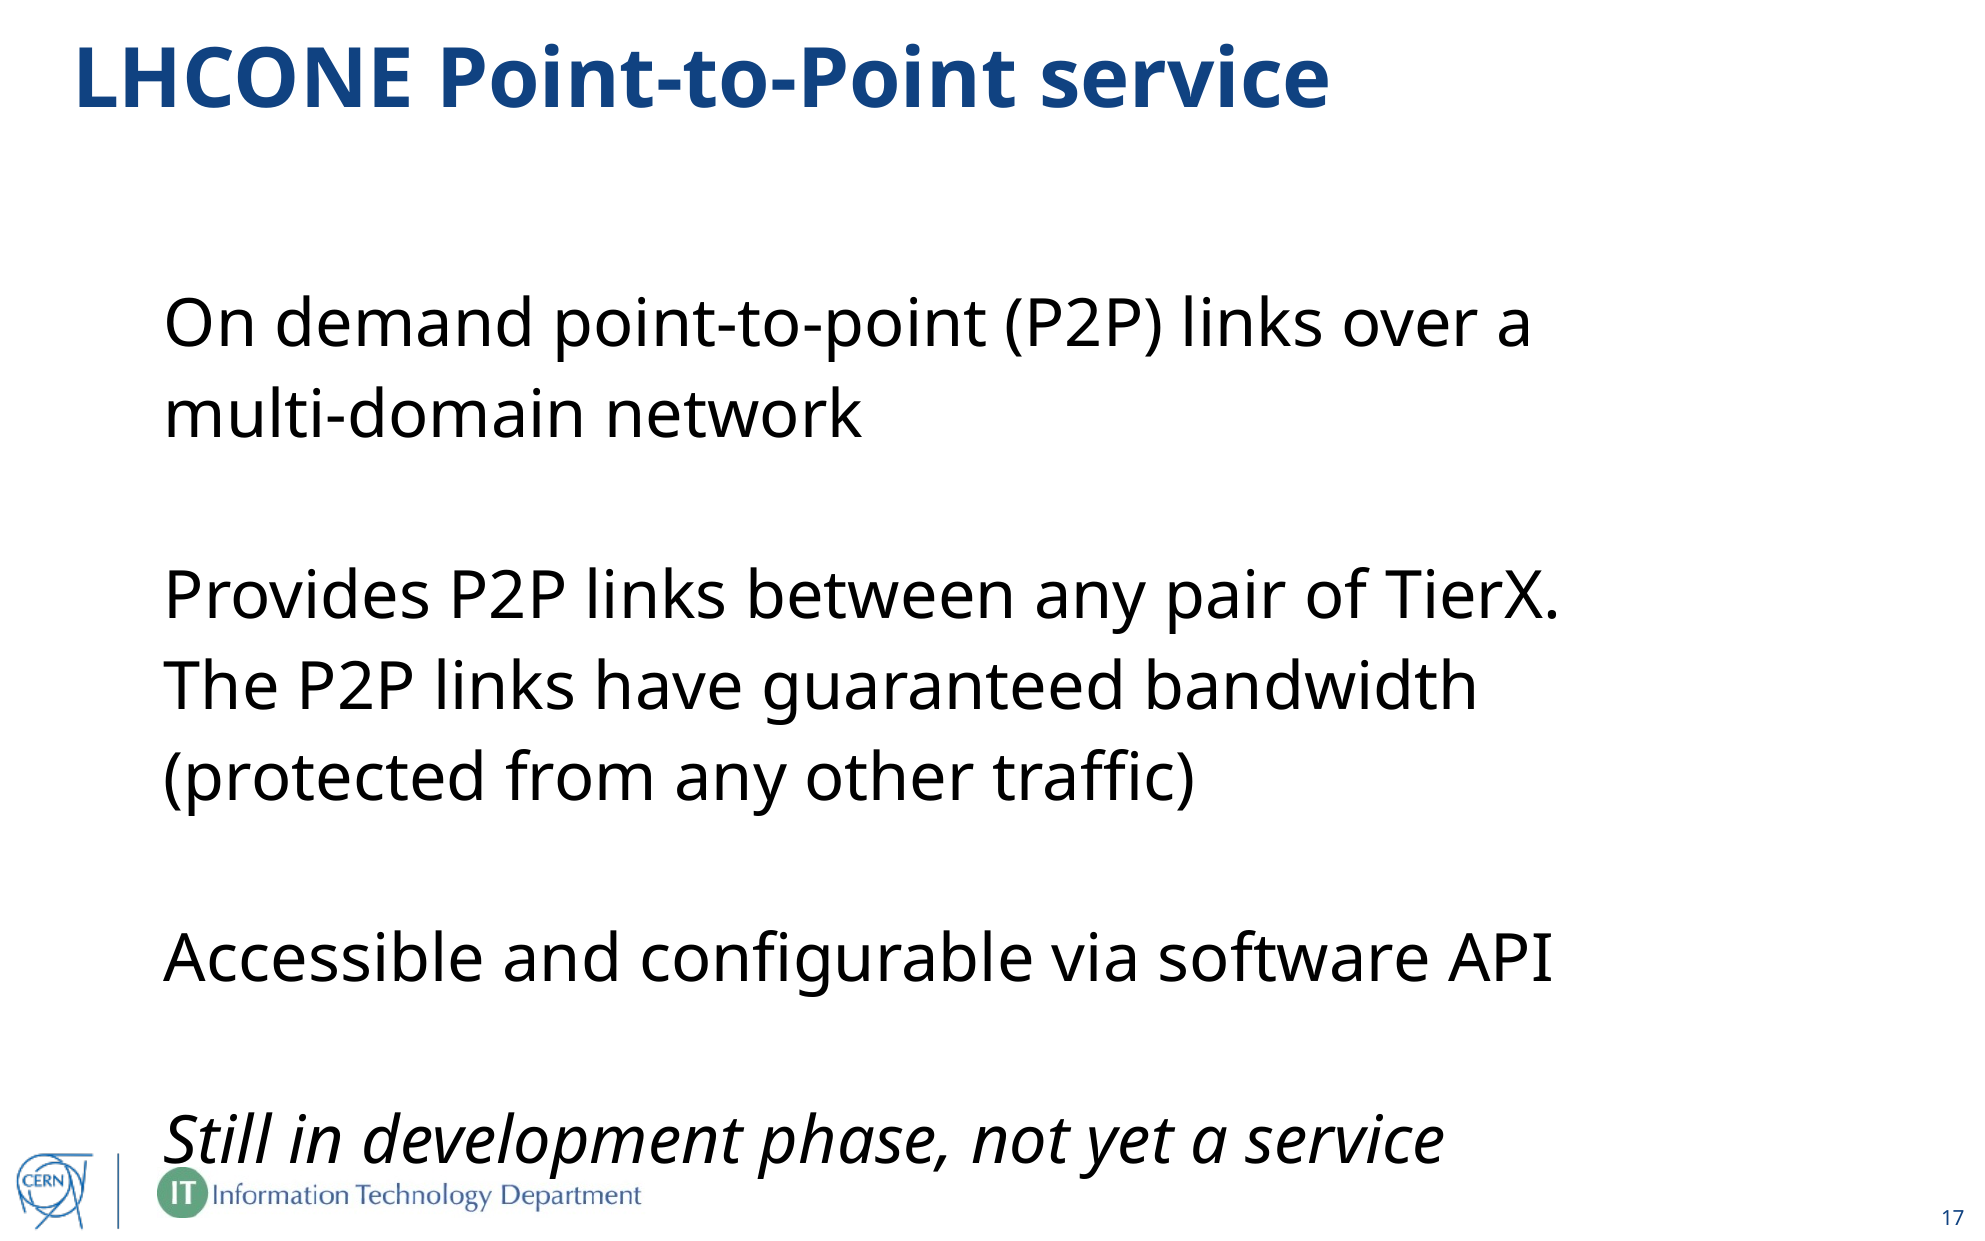

# LHCONE Point-to-Point service
On demand point-to-point (P2P) links over a multi-domain network
Provides P2P links between any pair of TierX. The P2P links have guaranteed bandwidth (protected from any other traffic)
Accessible and configurable via software API
Still in development phase, not yet a service